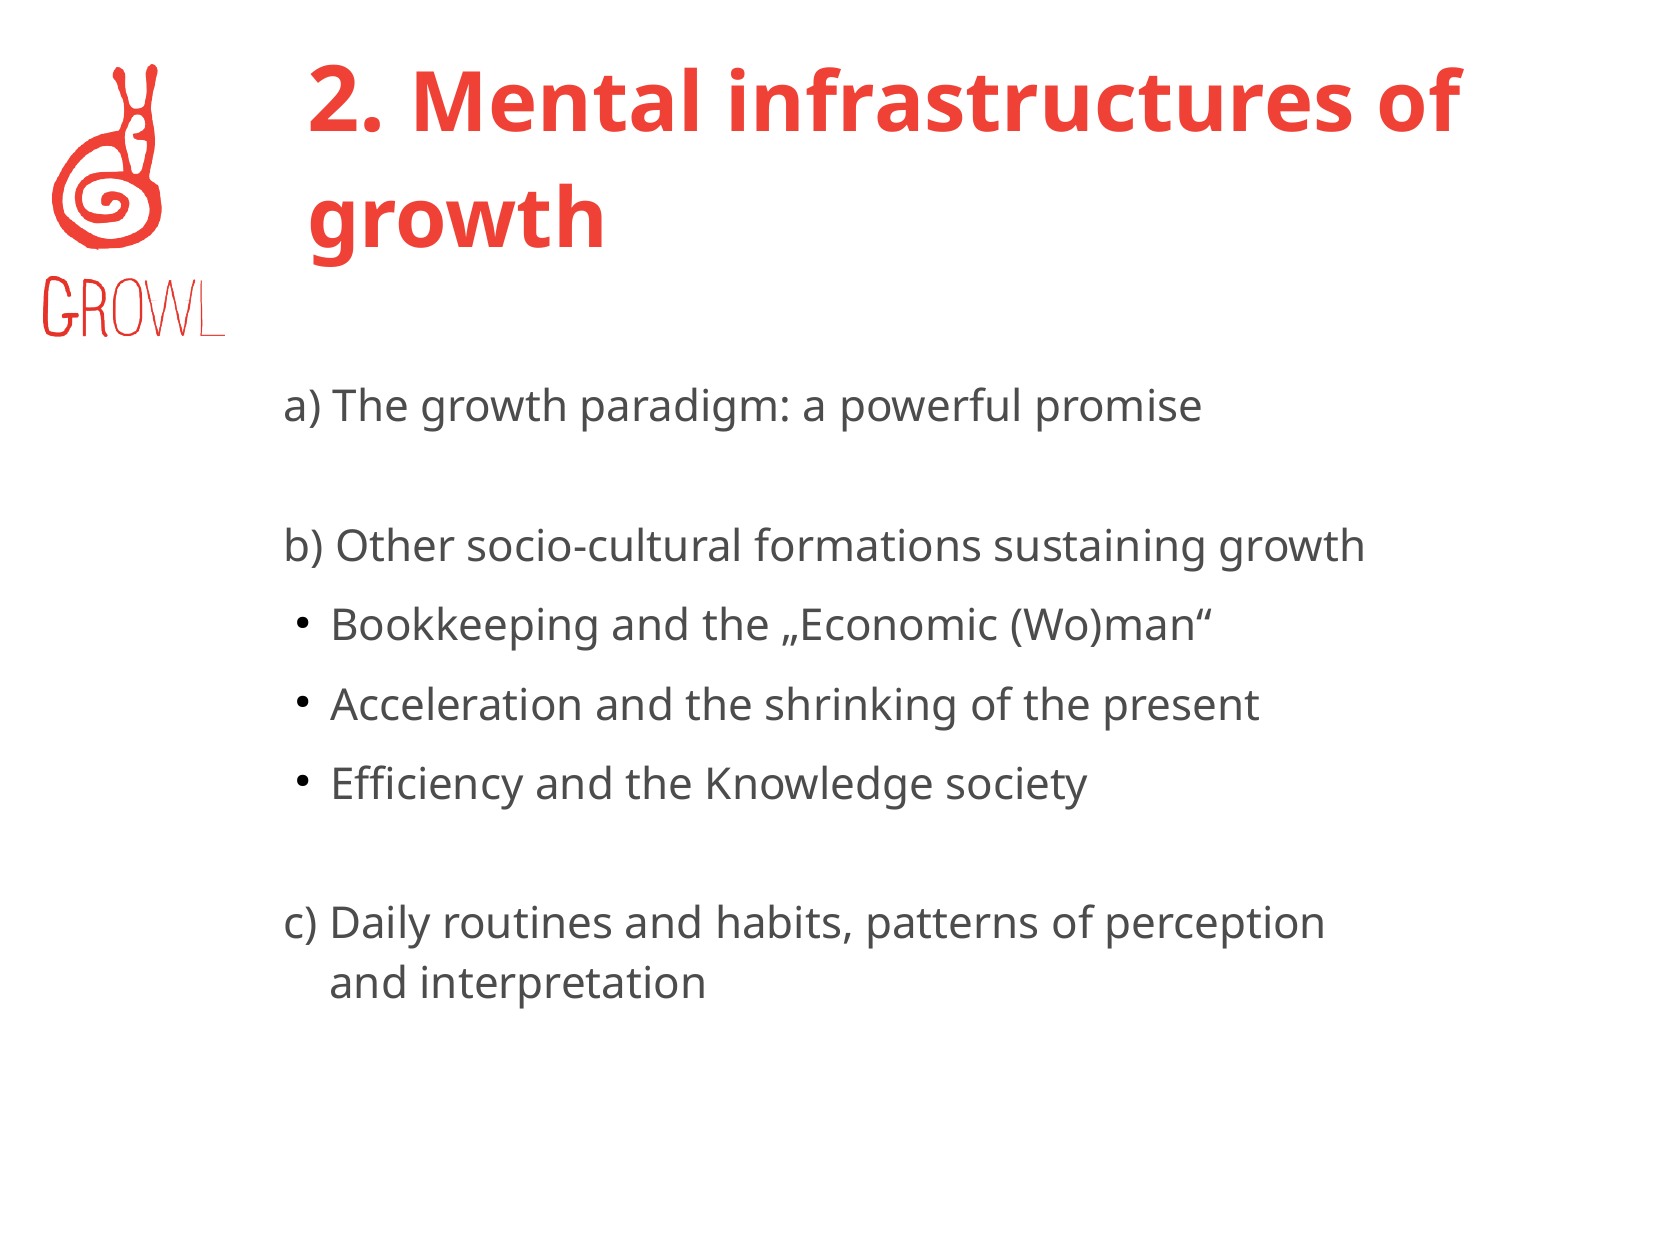

# 2. Mental infrastructures of growth
a) The growth paradigm: a powerful promise
b) Other socio-cultural formations sustaining growth
Bookkeeping and the „Economic (Wo)man“
Acceleration and the shrinking of the present
Efficiency and the Knowledge society
c) Daily routines and habits, patterns of perception
 and interpretation